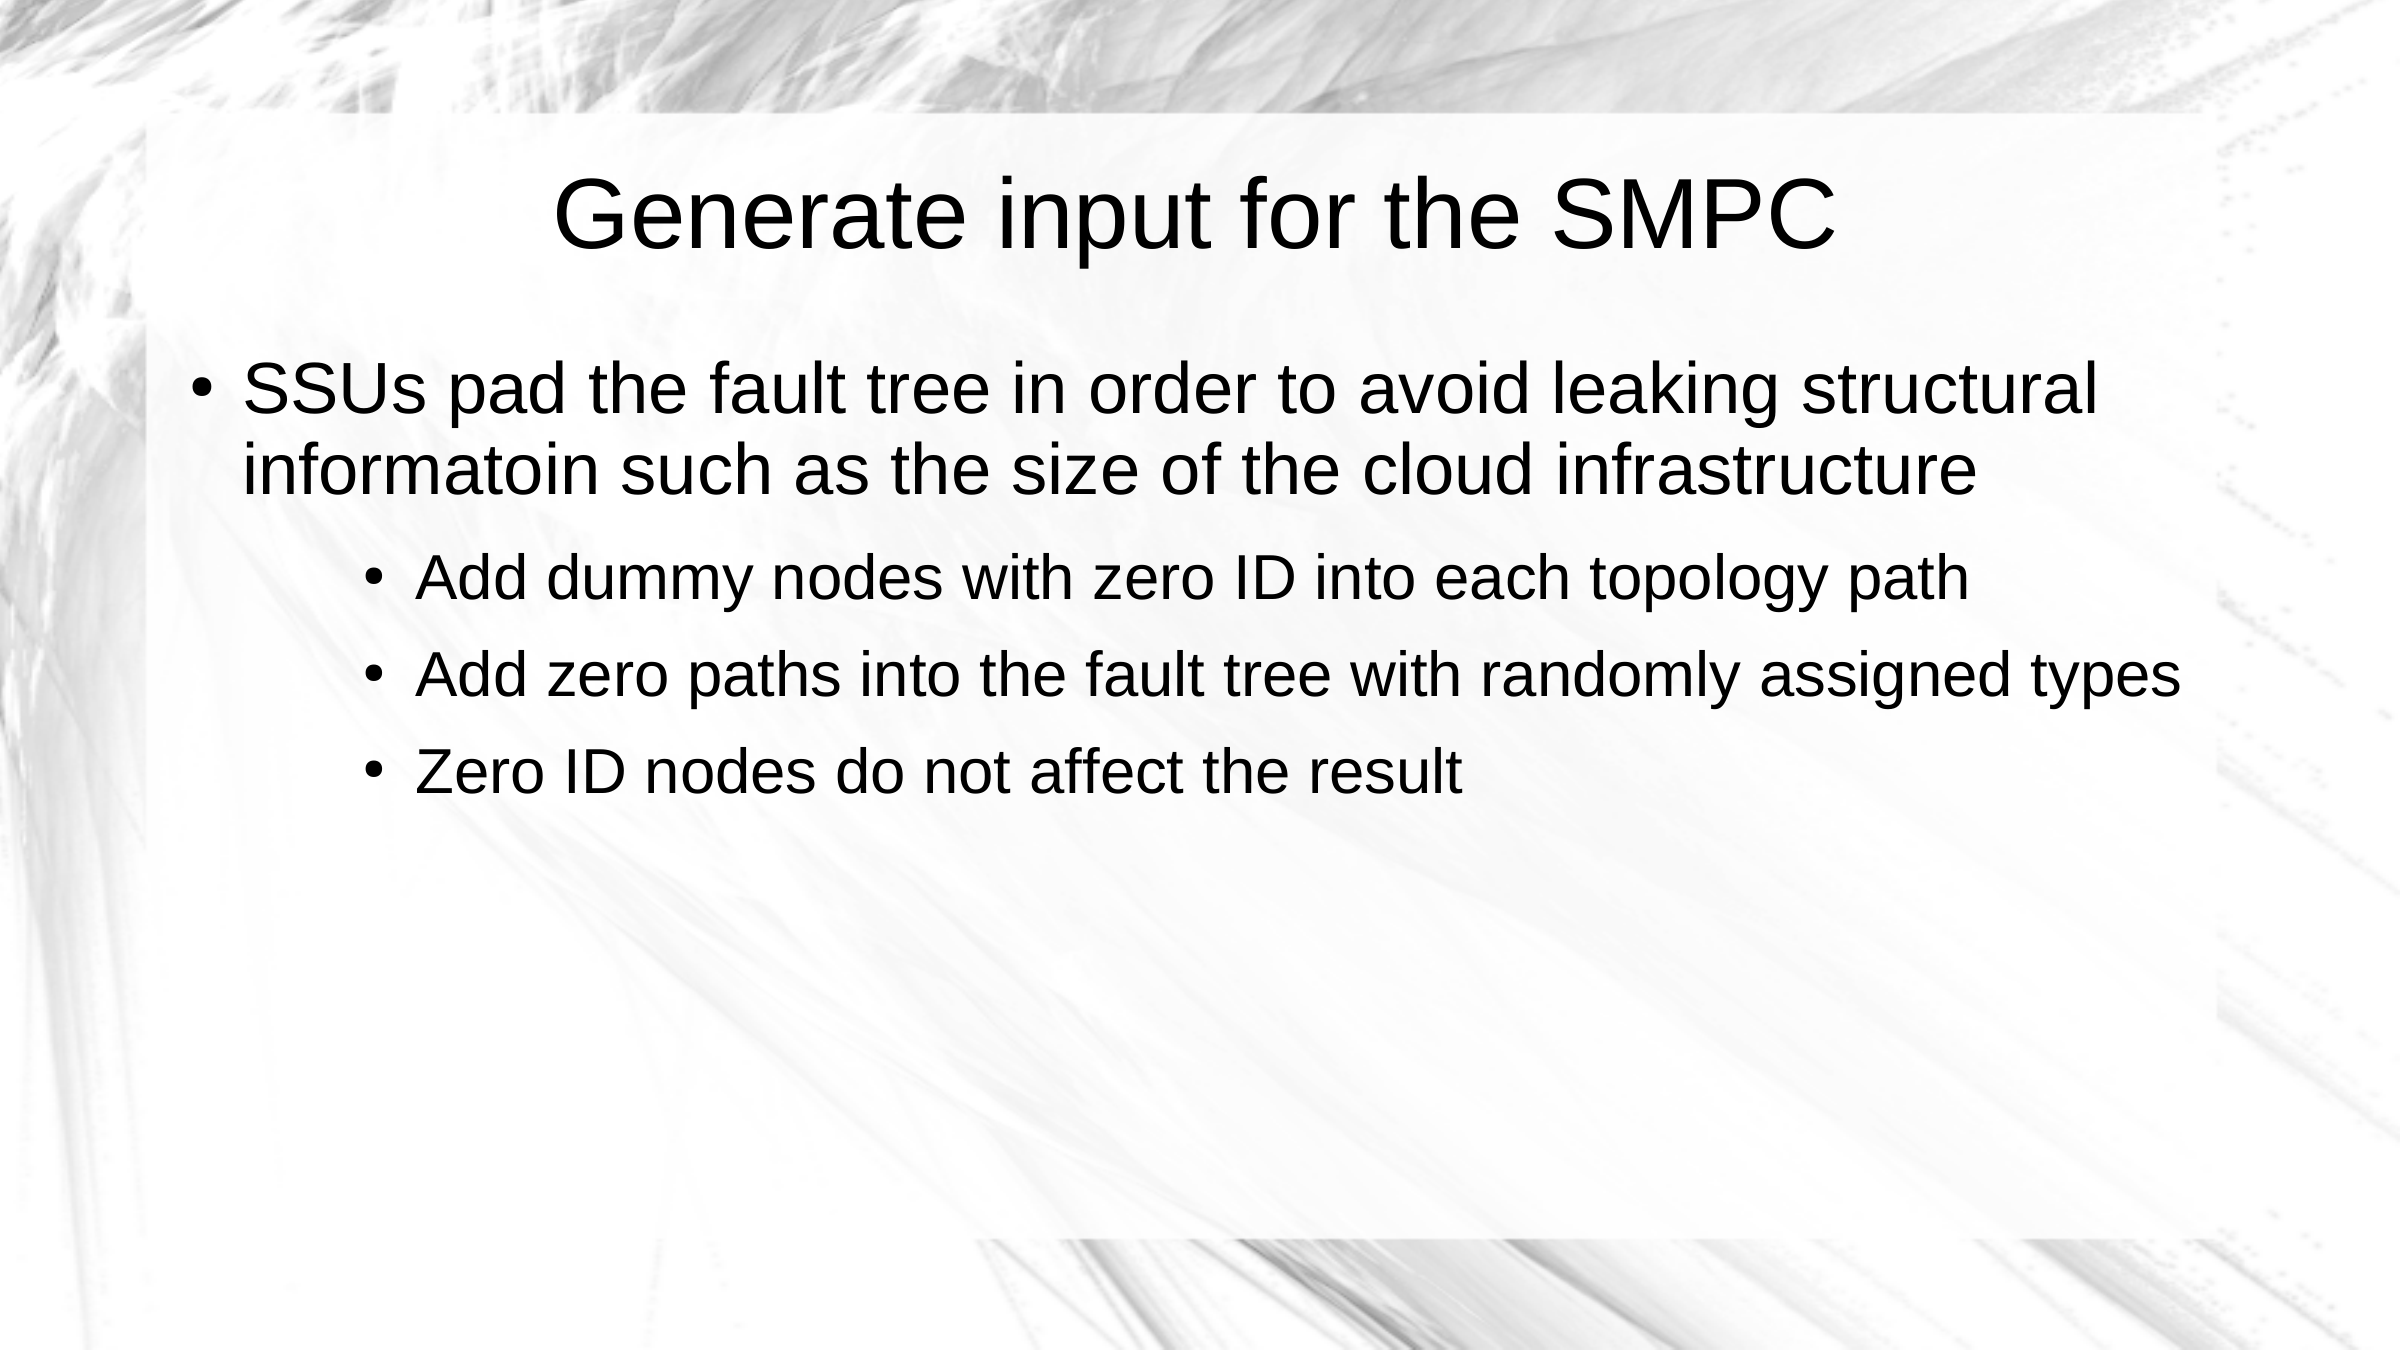

# Generate input for the SMPC
SSUs pad the fault tree in order to avoid leaking structural informatoin such as the size of the cloud infrastructure
Add dummy nodes with zero ID into each topology path
Add zero paths into the fault tree with randomly assigned types
Zero ID nodes do not affect the result